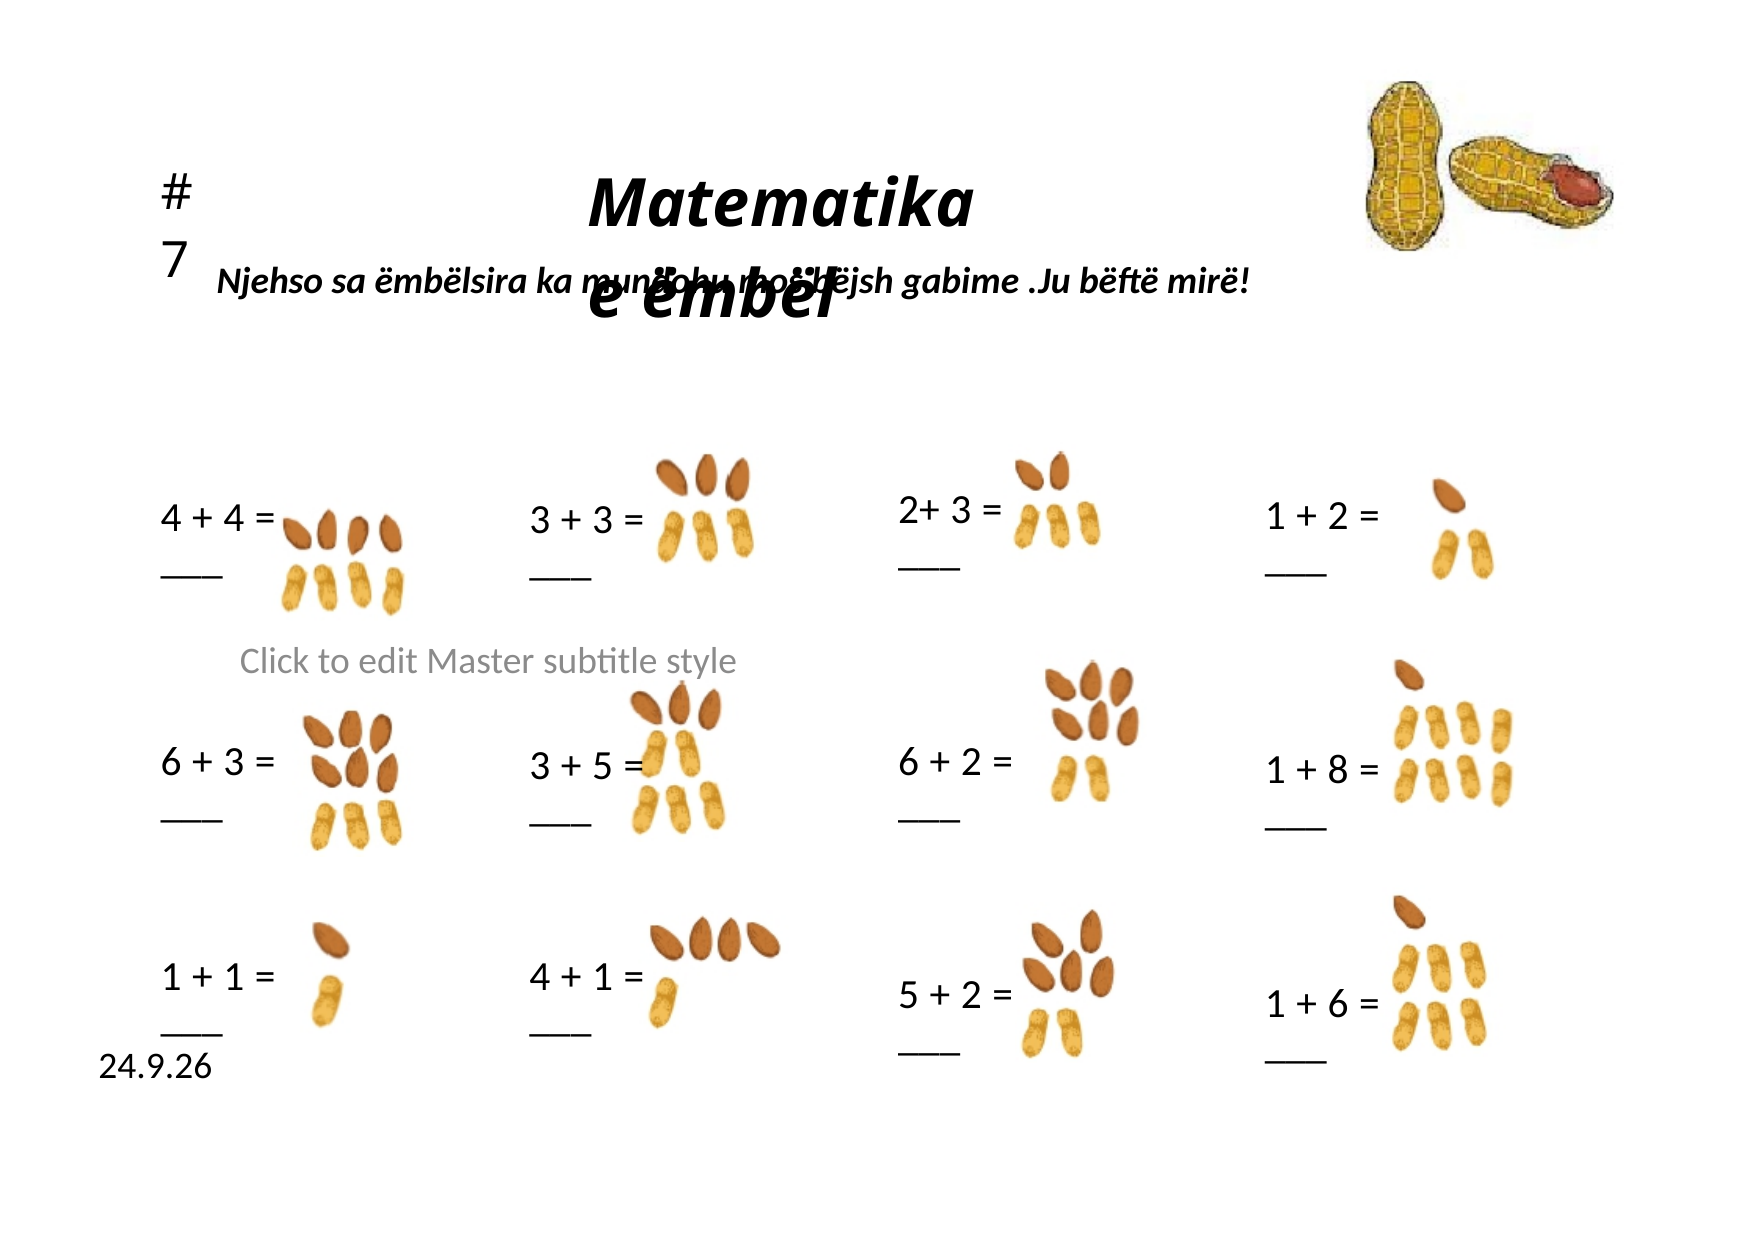

#7
Matematika e ëmbël
Njehso sa ëmbëlsira ka mundohu mos bëjsh gabime .Ju bëftë mirë!
2+ 3 = ___
1 + 2 = ___
4 + 4 = ___
3 + 3 = ___
6 + 3 = ___
6 + 2 = ___
3 + 5 = ___
1 + 8 = ___
1 + 1 = ___
4 + 1 = ___
5 + 2 = ___
1 + 6 = ___